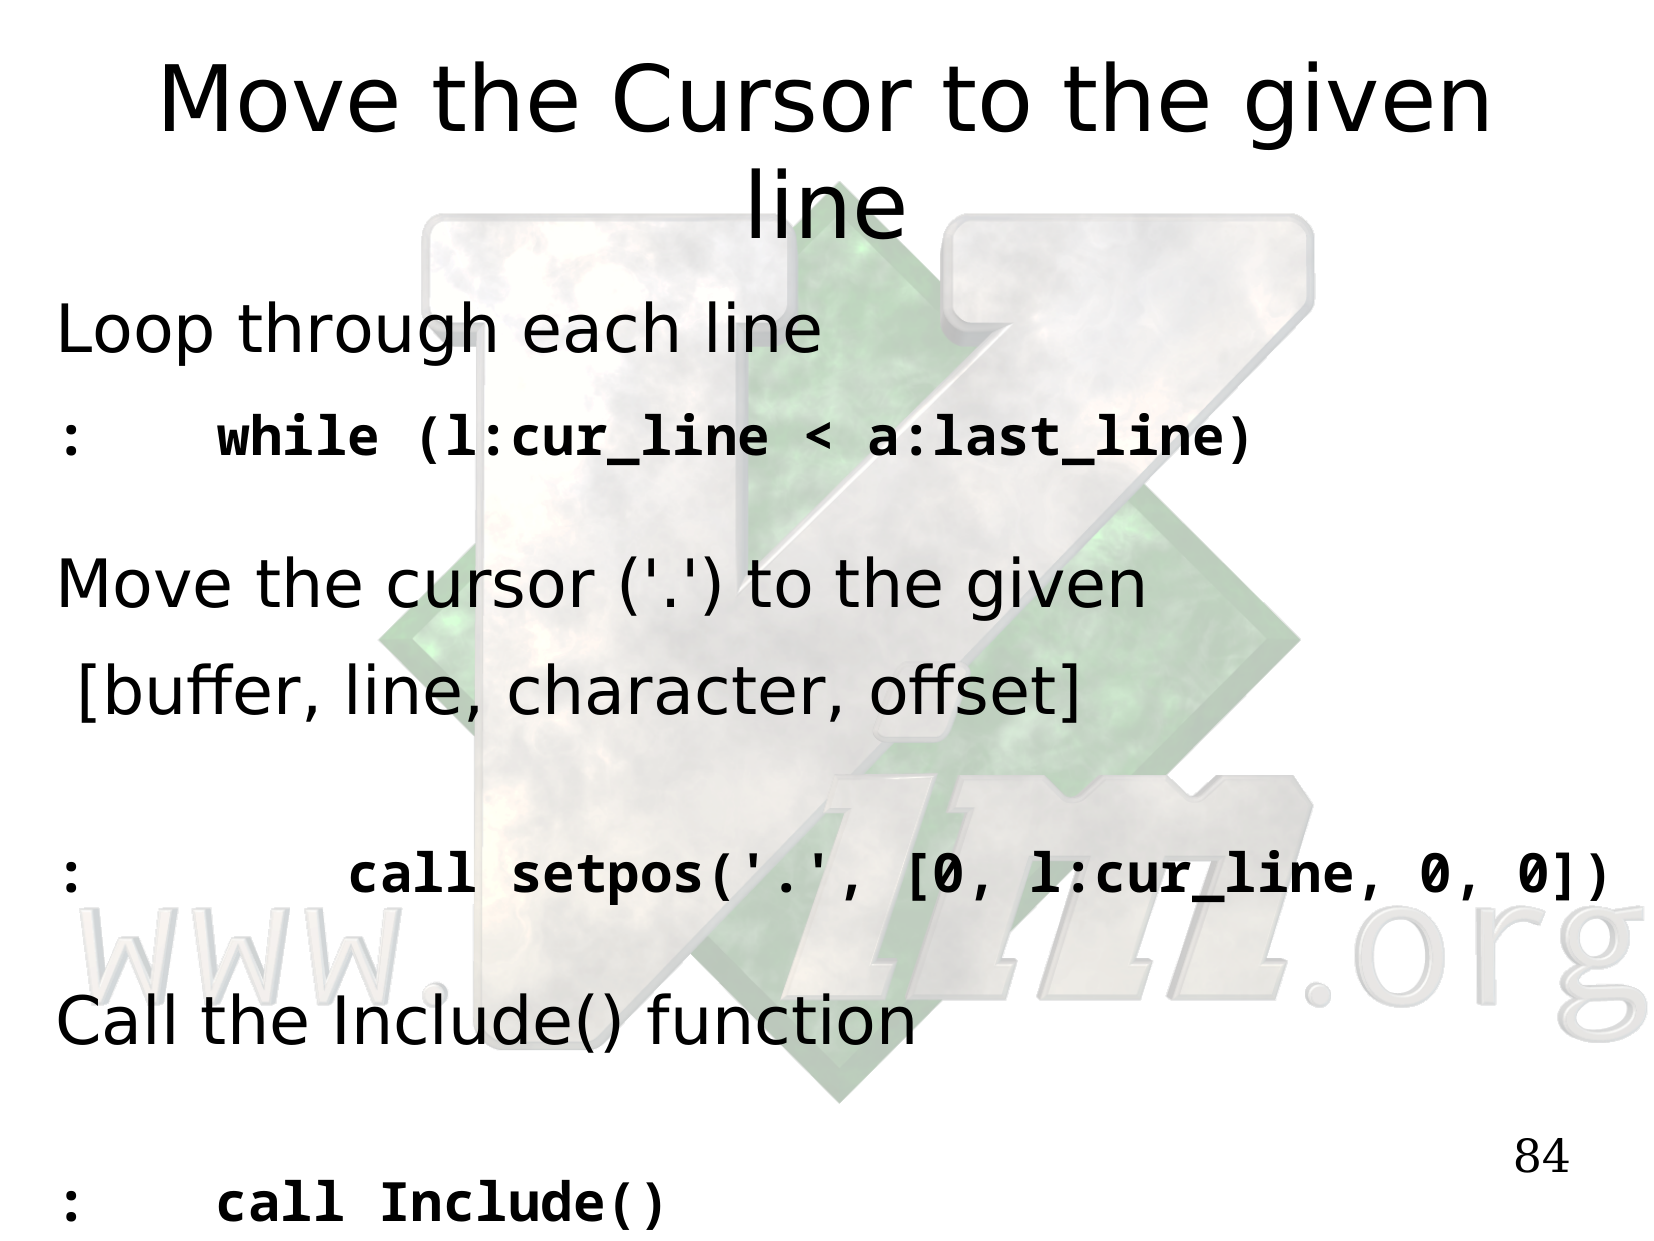

# Move the Cursor to the given line
Loop through each line
: while (l:cur_line < a:last_line)
Move the cursor ('.') to the given
 [buffer, line, character, offset]
: call setpos('.', [0, l:cur_line, 0, 0])
Call the Include() function
:	 call Include()
84